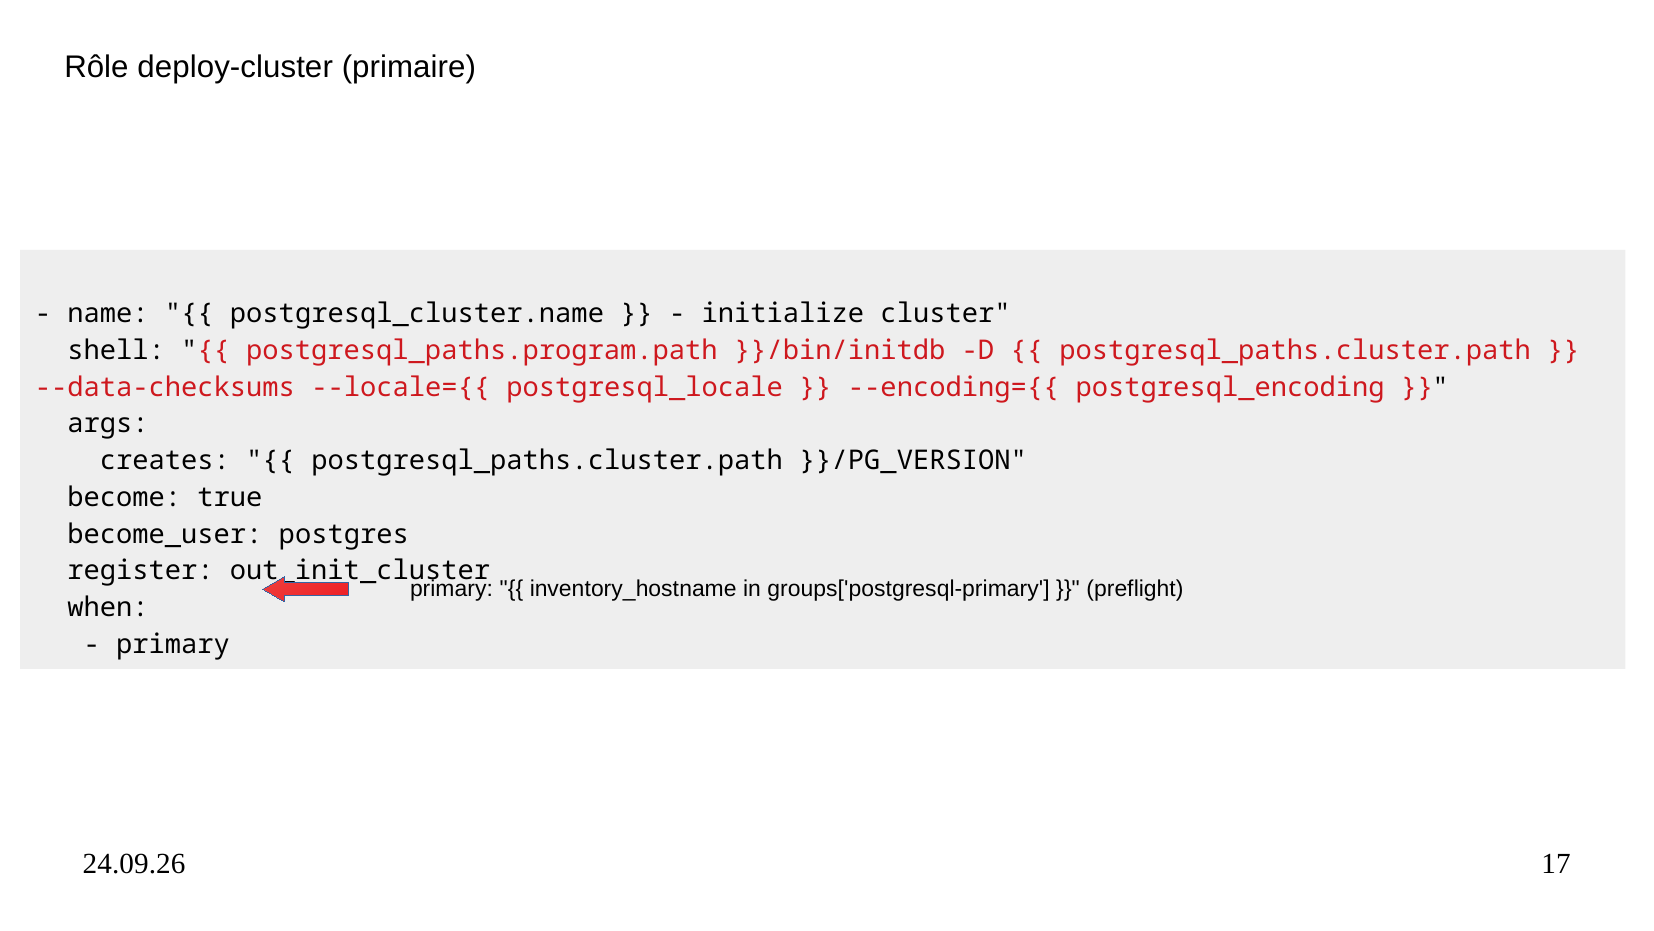

Rôle deploy-cluster (primaire)
- name: "{{ postgresql_cluster.name }} - initialize cluster"
 shell: "{{ postgresql_paths.program.path }}/bin/initdb -D {{ postgresql_paths.cluster.path }} --data-checksums --locale={{ postgresql_locale }} --encoding={{ postgresql_encoding }}"
 args:
 creates: "{{ postgresql_paths.cluster.path }}/PG_VERSION"
 become: true
 become_user: postgres
 register: out_init_cluster
 when:
 - primary
primary: "{{ inventory_hostname in groups['postgresql-primary'] }}" (preflight)
17